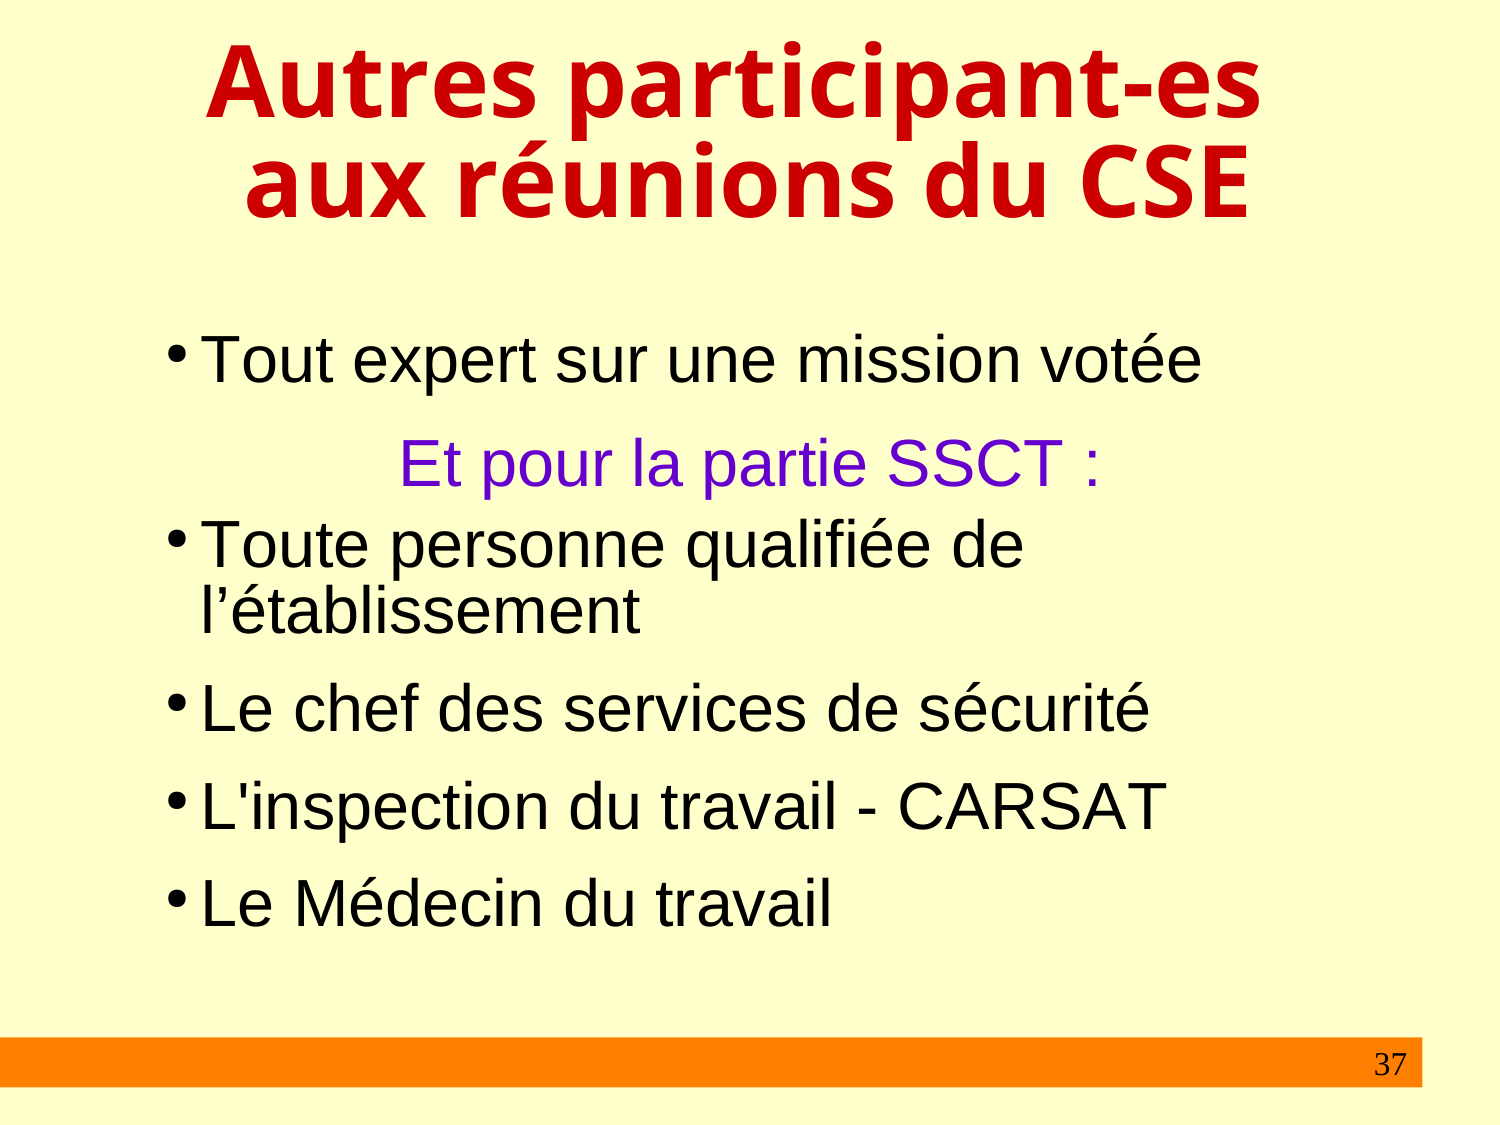

# Autres participant-es aux réunions du CSE
Tout expert sur une mission votée
Et pour la partie SSCT :
Toute personne qualifiée de l’établissement
Le chef des services de sécurité
L'inspection du travail - CARSAT
Le Médecin du travail